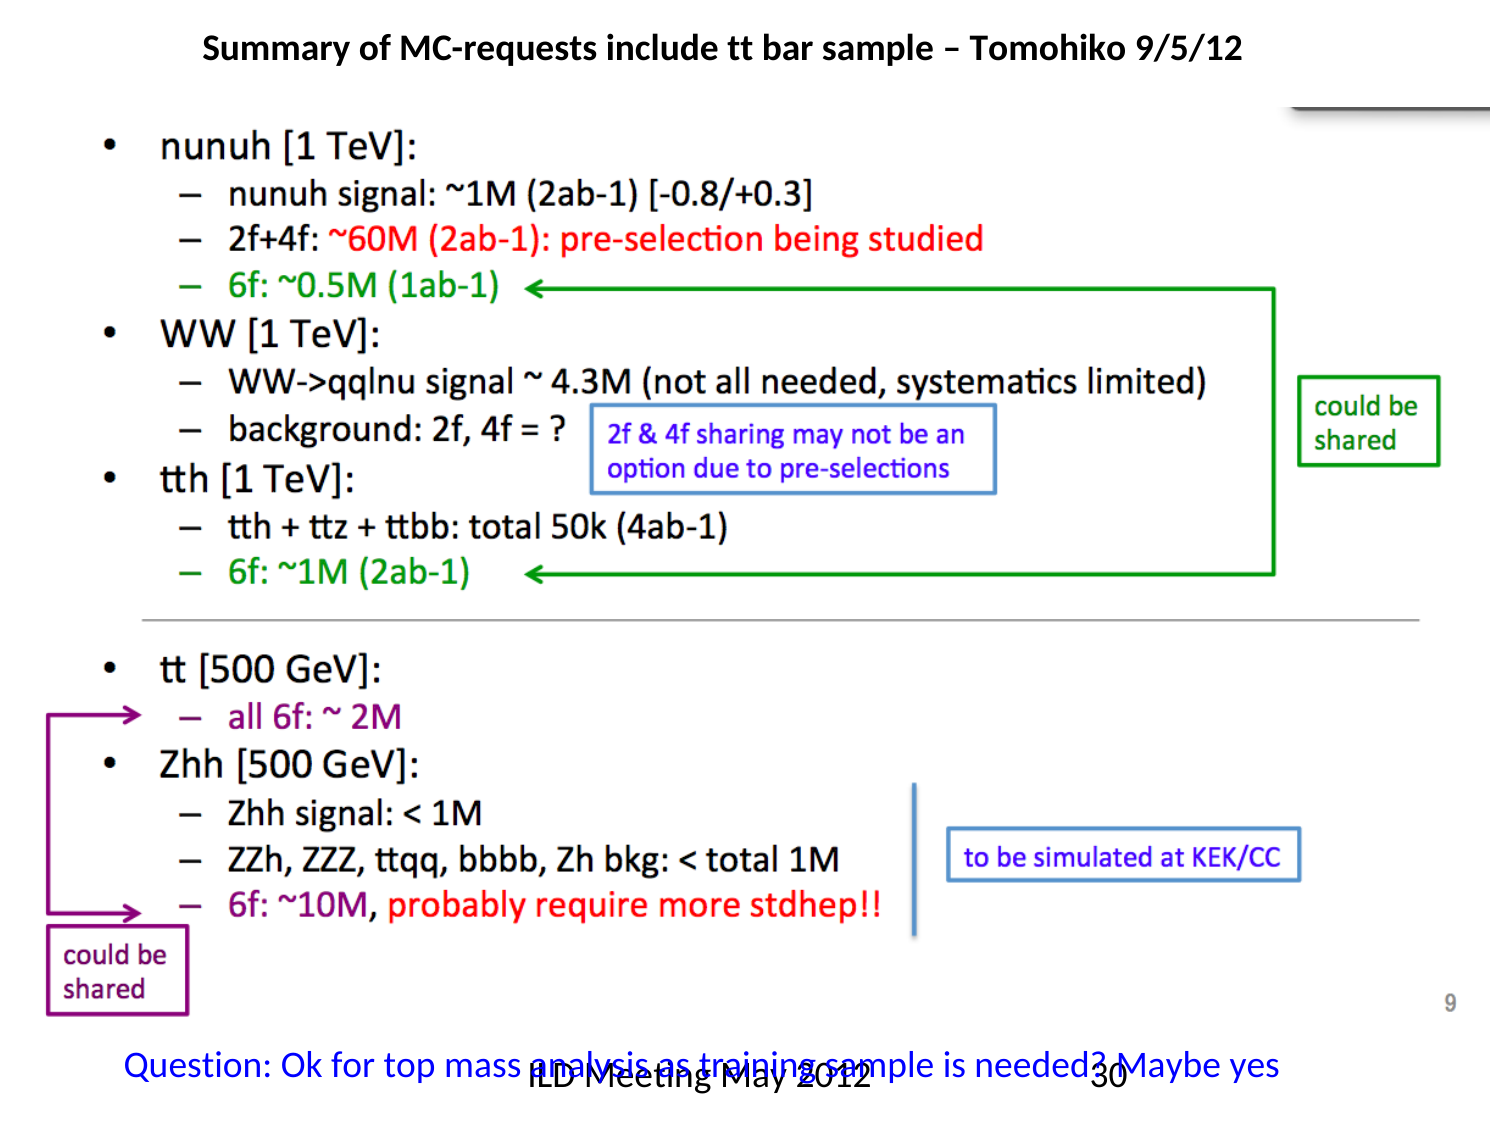

Summary of MC-requests include tt bar sample – Tomohiko 9/5/12
Question: Ok for top mass analysis as training sample is needed? Maybe yes
30
ILD Meeting May 2012